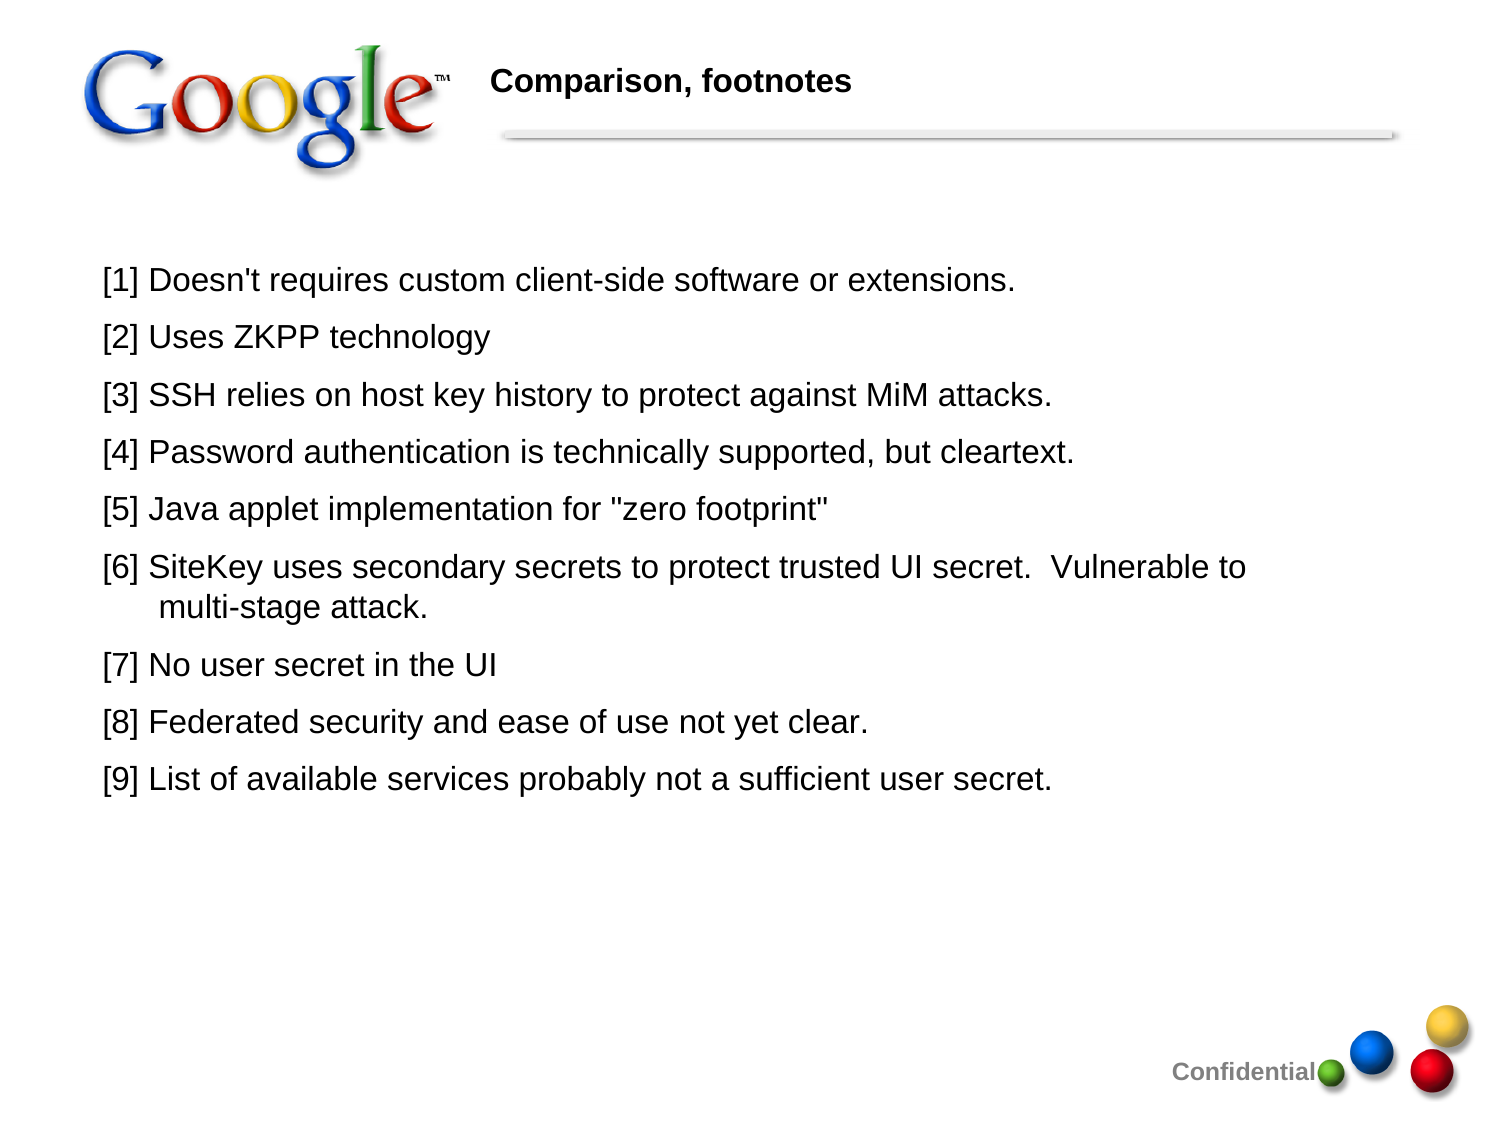

# Comparison, footnotes
[1] Doesn't requires custom client-side software or extensions.
[2] Uses ZKPP technology
[3] SSH relies on host key history to protect against MiM attacks.
[4] Password authentication is technically supported, but cleartext.
[5] Java applet implementation for "zero footprint"
[6] SiteKey uses secondary secrets to protect trusted UI secret. Vulnerable to multi-stage attack.
[7] No user secret in the UI
[8] Federated security and ease of use not yet clear.
[9] List of available services probably not a sufficient user secret.